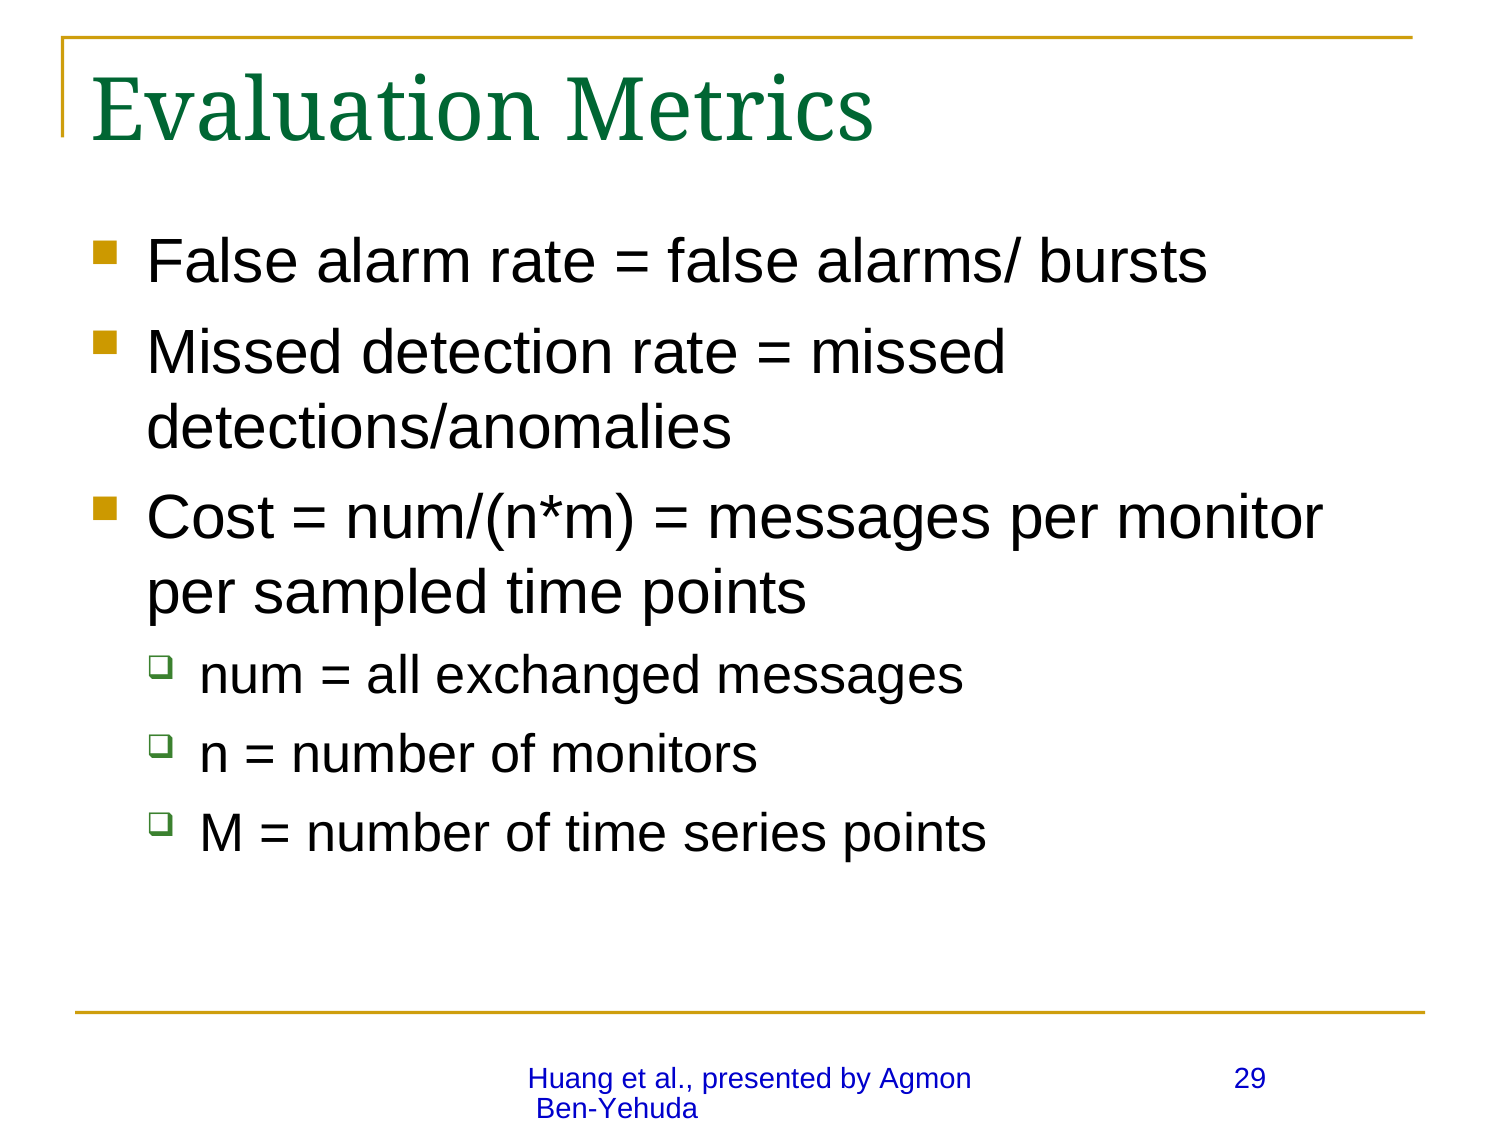

# Evaluation Metrics
False alarm rate = false alarms/ bursts
Missed detection rate = missed detections/anomalies
Cost = num/(n*m) = messages per monitor per sampled time points
num = all exchanged messages
n = number of monitors
M = number of time series points
Huang et al., presented by Agmon Ben-Yehuda
29